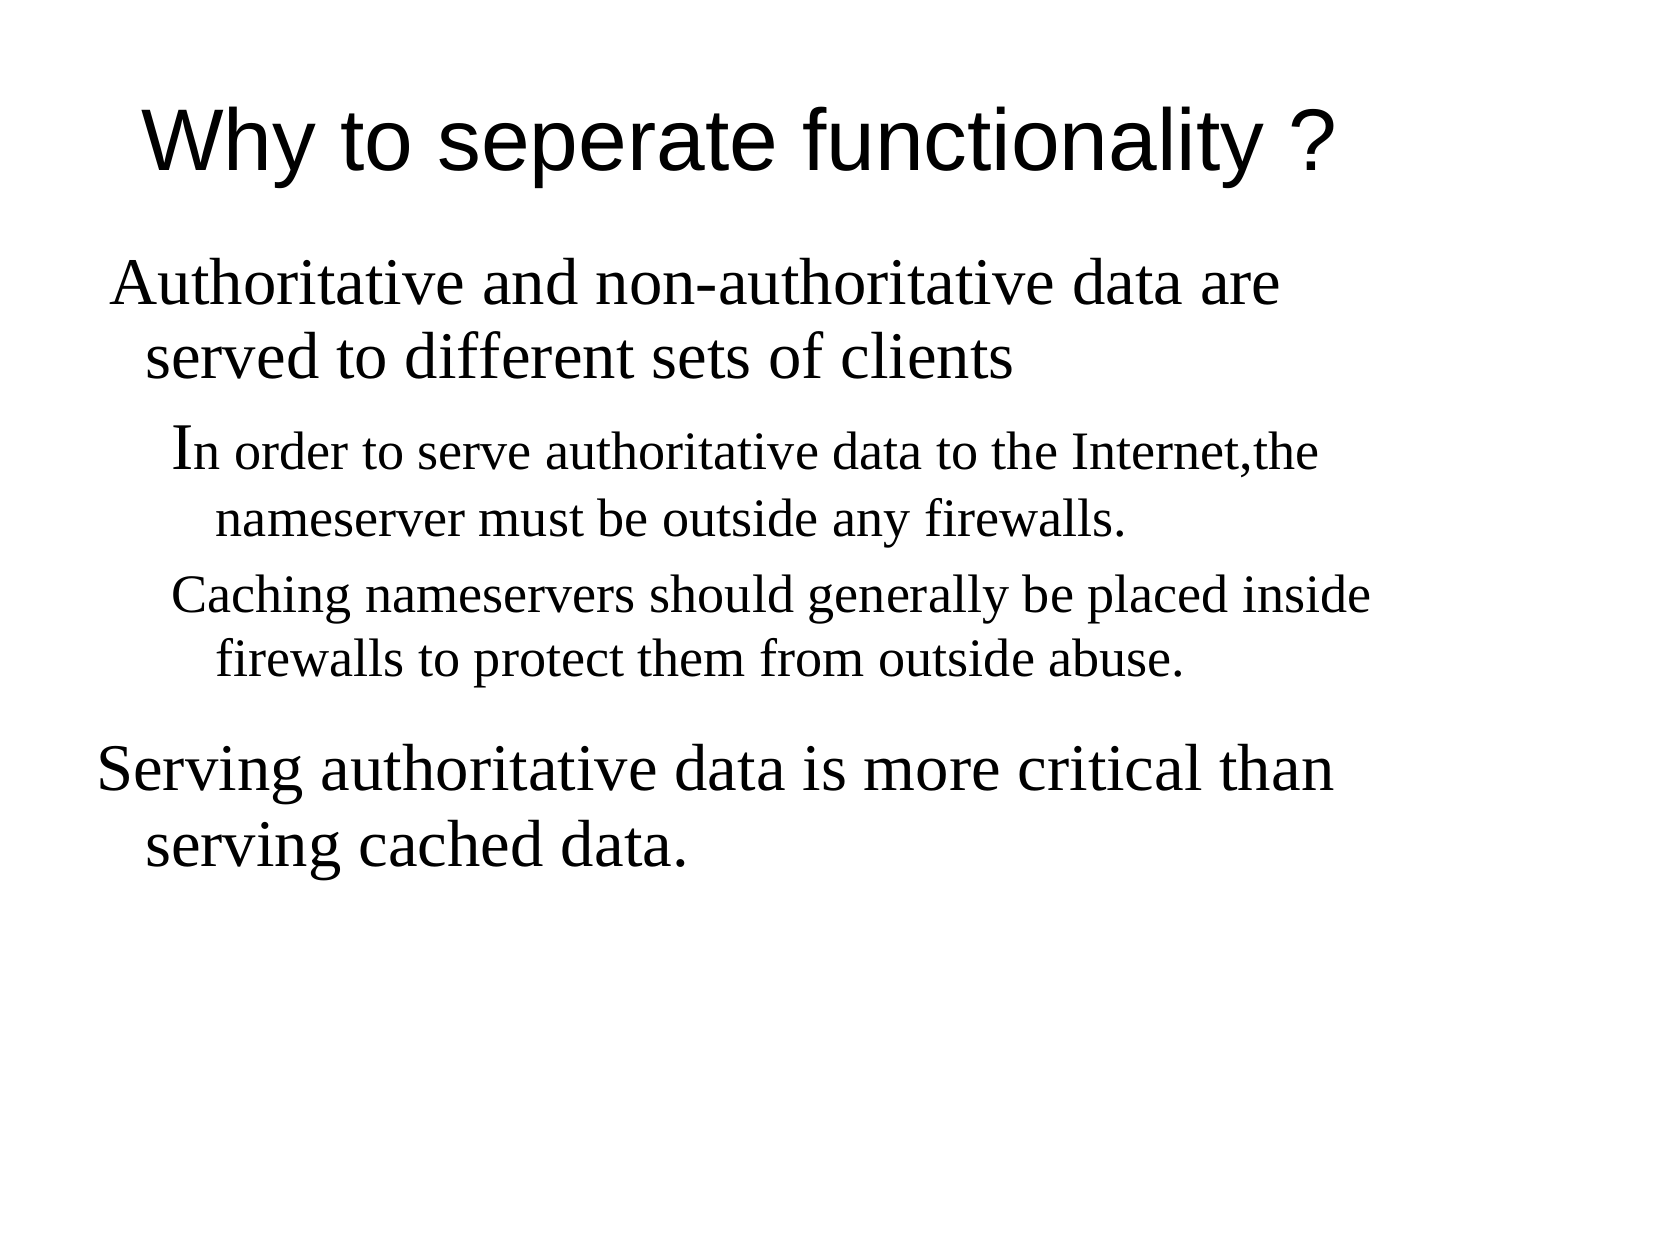

# Why to seperate functionality ?
 Authoritative and non-authoritative data are served to different sets of clients
In order to serve authoritative data to the Internet,the nameserver must be outside any firewalls.
Caching nameservers should generally be placed inside firewalls to protect them from outside abuse.
Serving authoritative data is more critical than serving cached data.